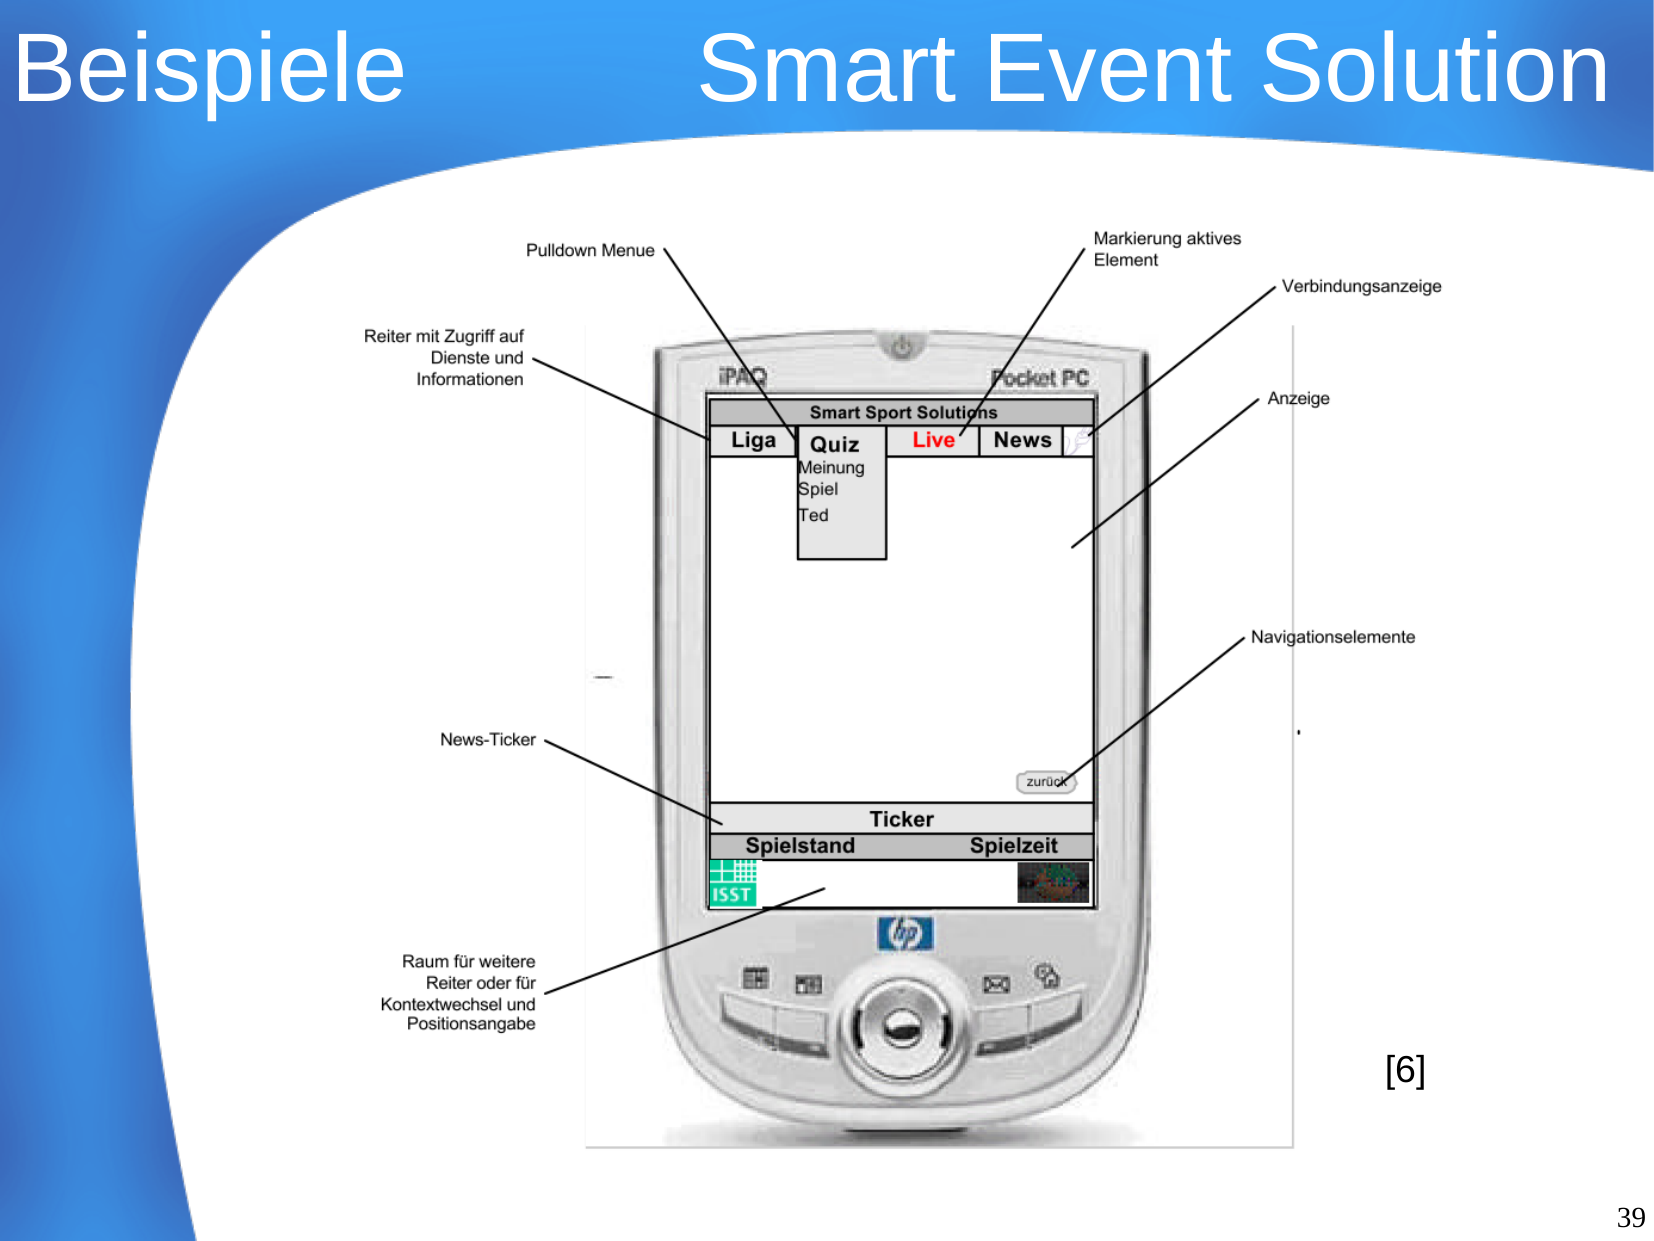

Beispiele
# Smart Event Solution
[6]
39